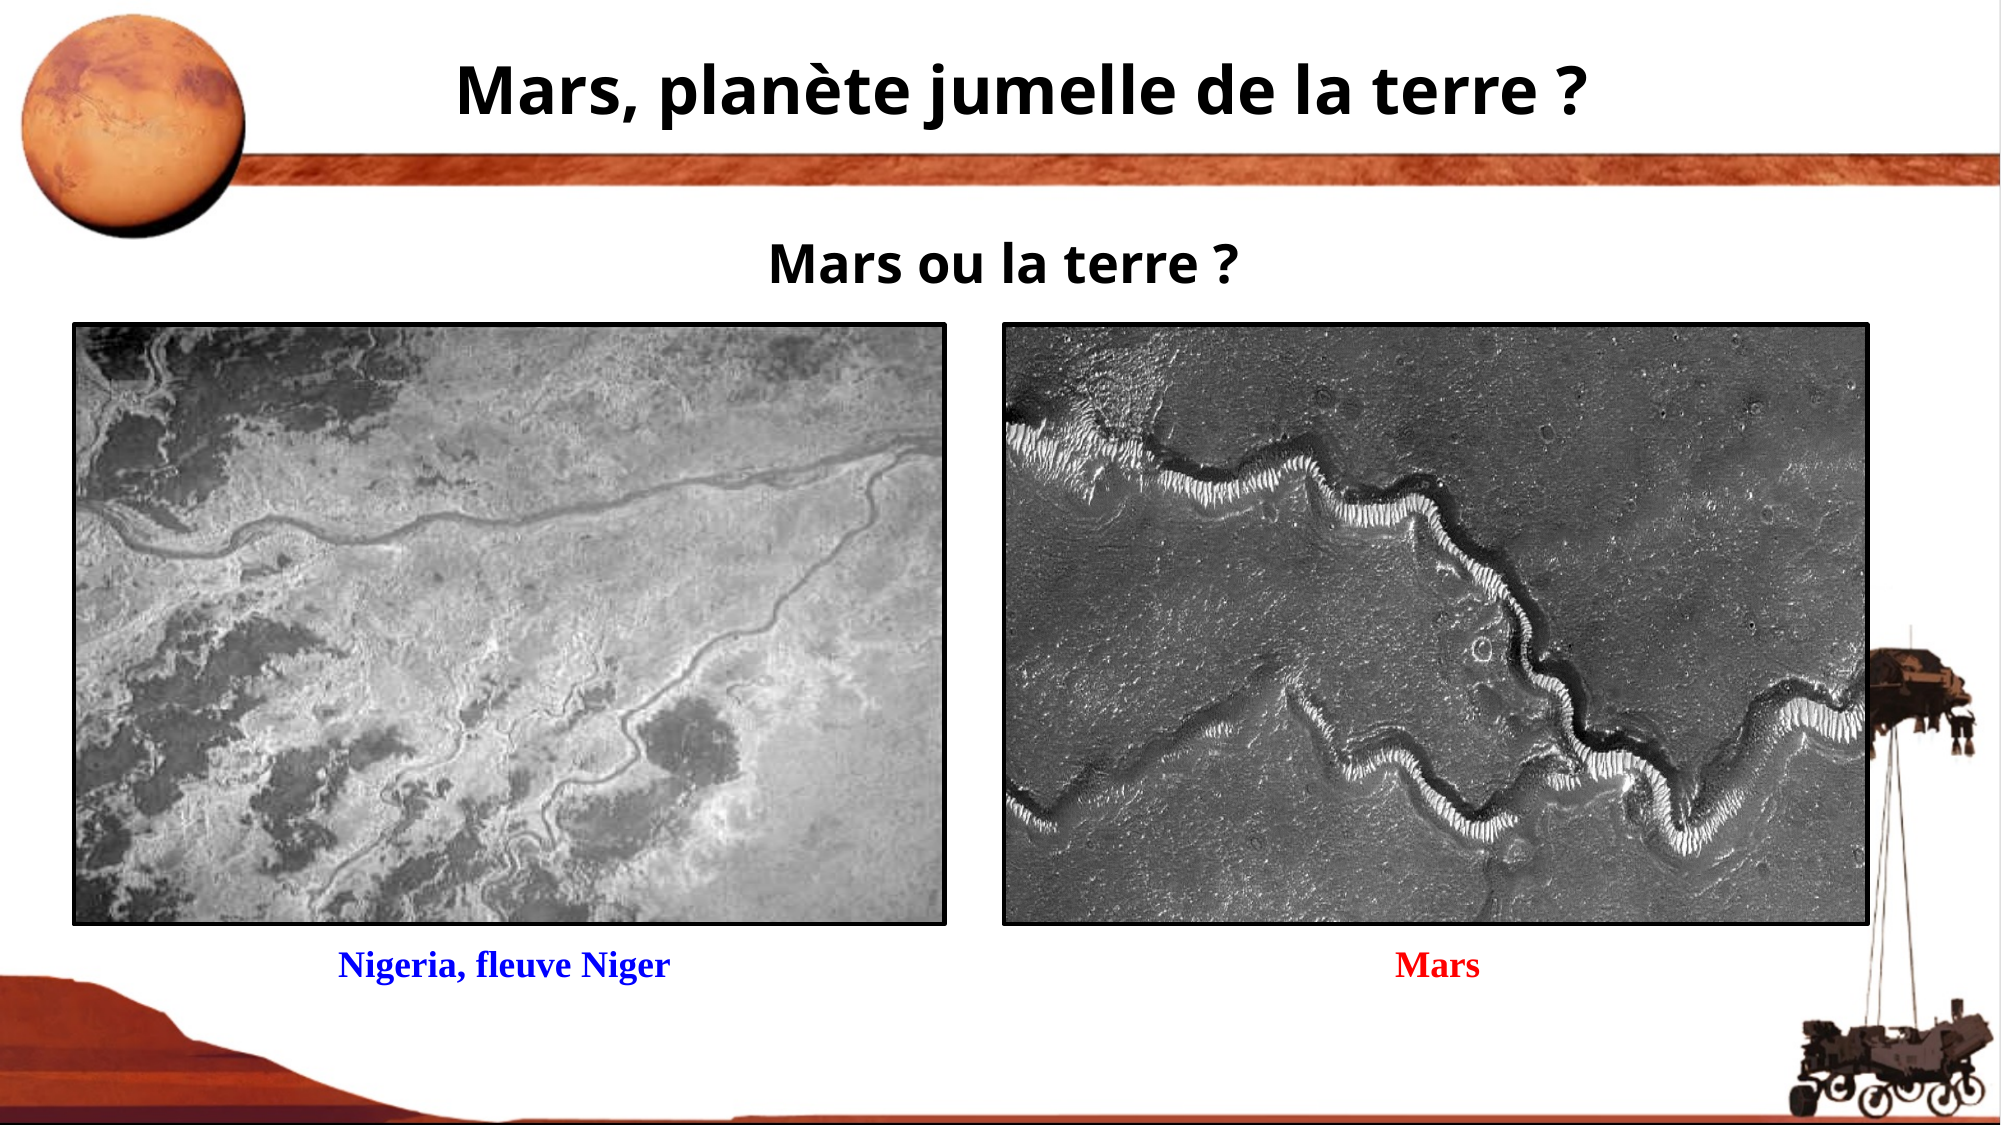

Mars, planète jumelle de la terre ?
Mars ou la terre ?
Nigeria, fleuve Niger
Mars